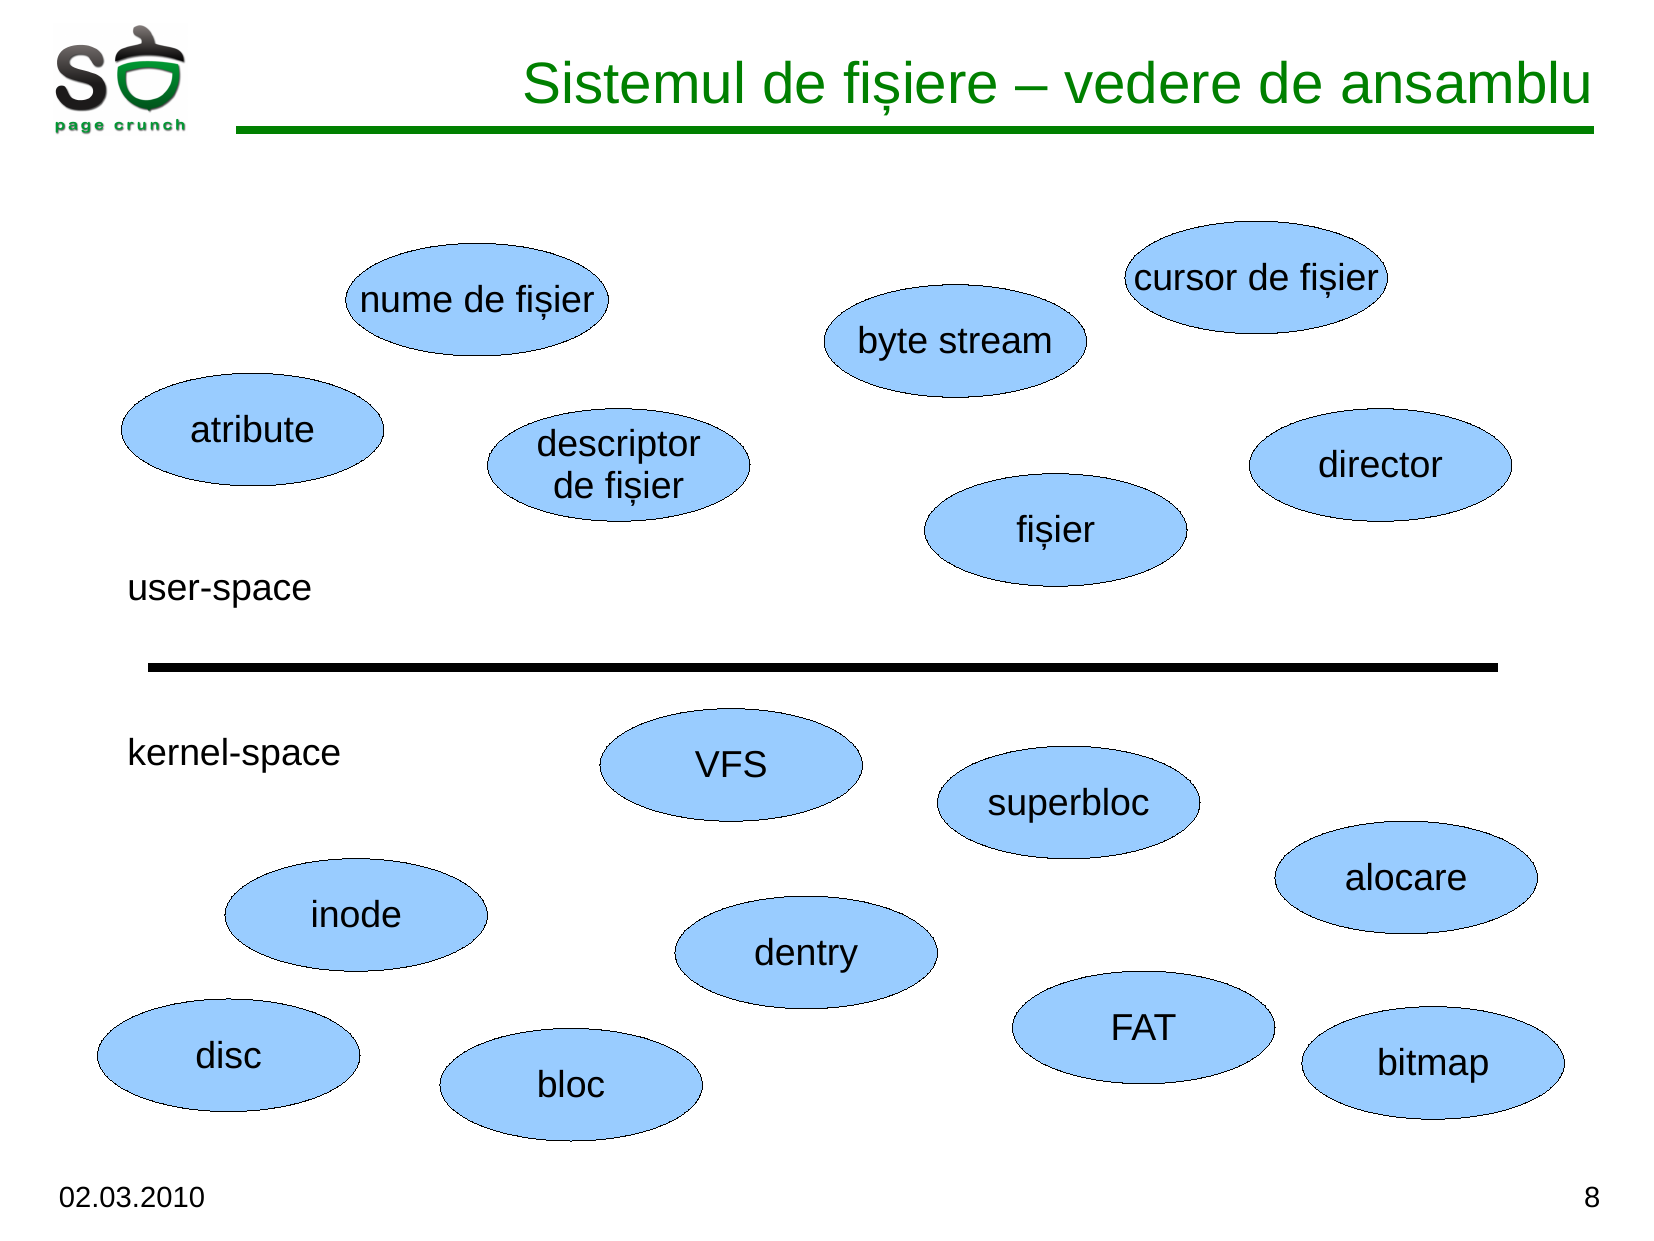

# Sistemul de fișiere – vedere de ansamblu
cursor de fișier
nume de fișier
byte stream
atribute
descriptor
de fișier
director
fișier
user-space
VFS
kernel-space
superbloc
alocare
inode
dentry
FAT
disc
bitmap
bloc
02.03.2010
8